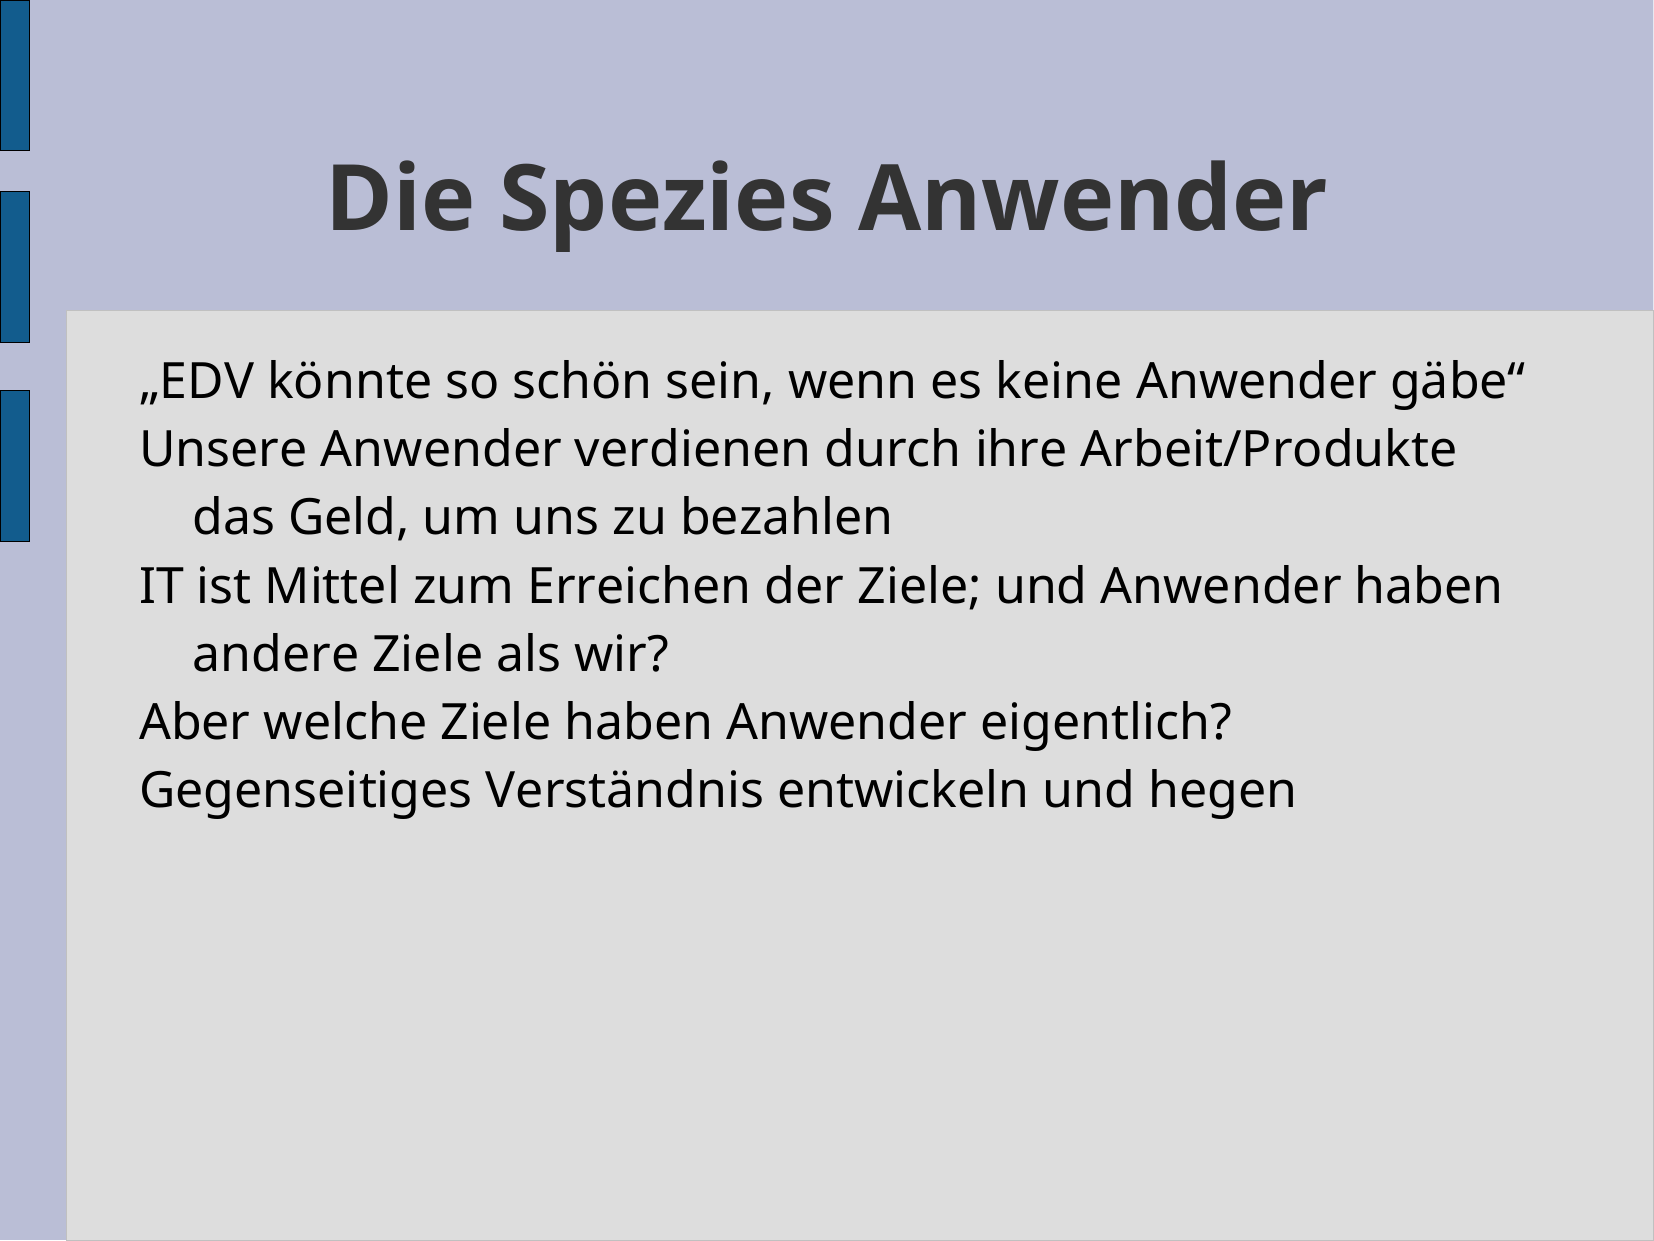

# Die Spezies Anwender
„EDV könnte so schön sein, wenn es keine Anwender gäbe“
Unsere Anwender verdienen durch ihre Arbeit/Produkte das Geld, um uns zu bezahlen
IT ist Mittel zum Erreichen der Ziele; und Anwender haben andere Ziele als wir?
Aber welche Ziele haben Anwender eigentlich?
Gegenseitiges Verständnis entwickeln und hegen